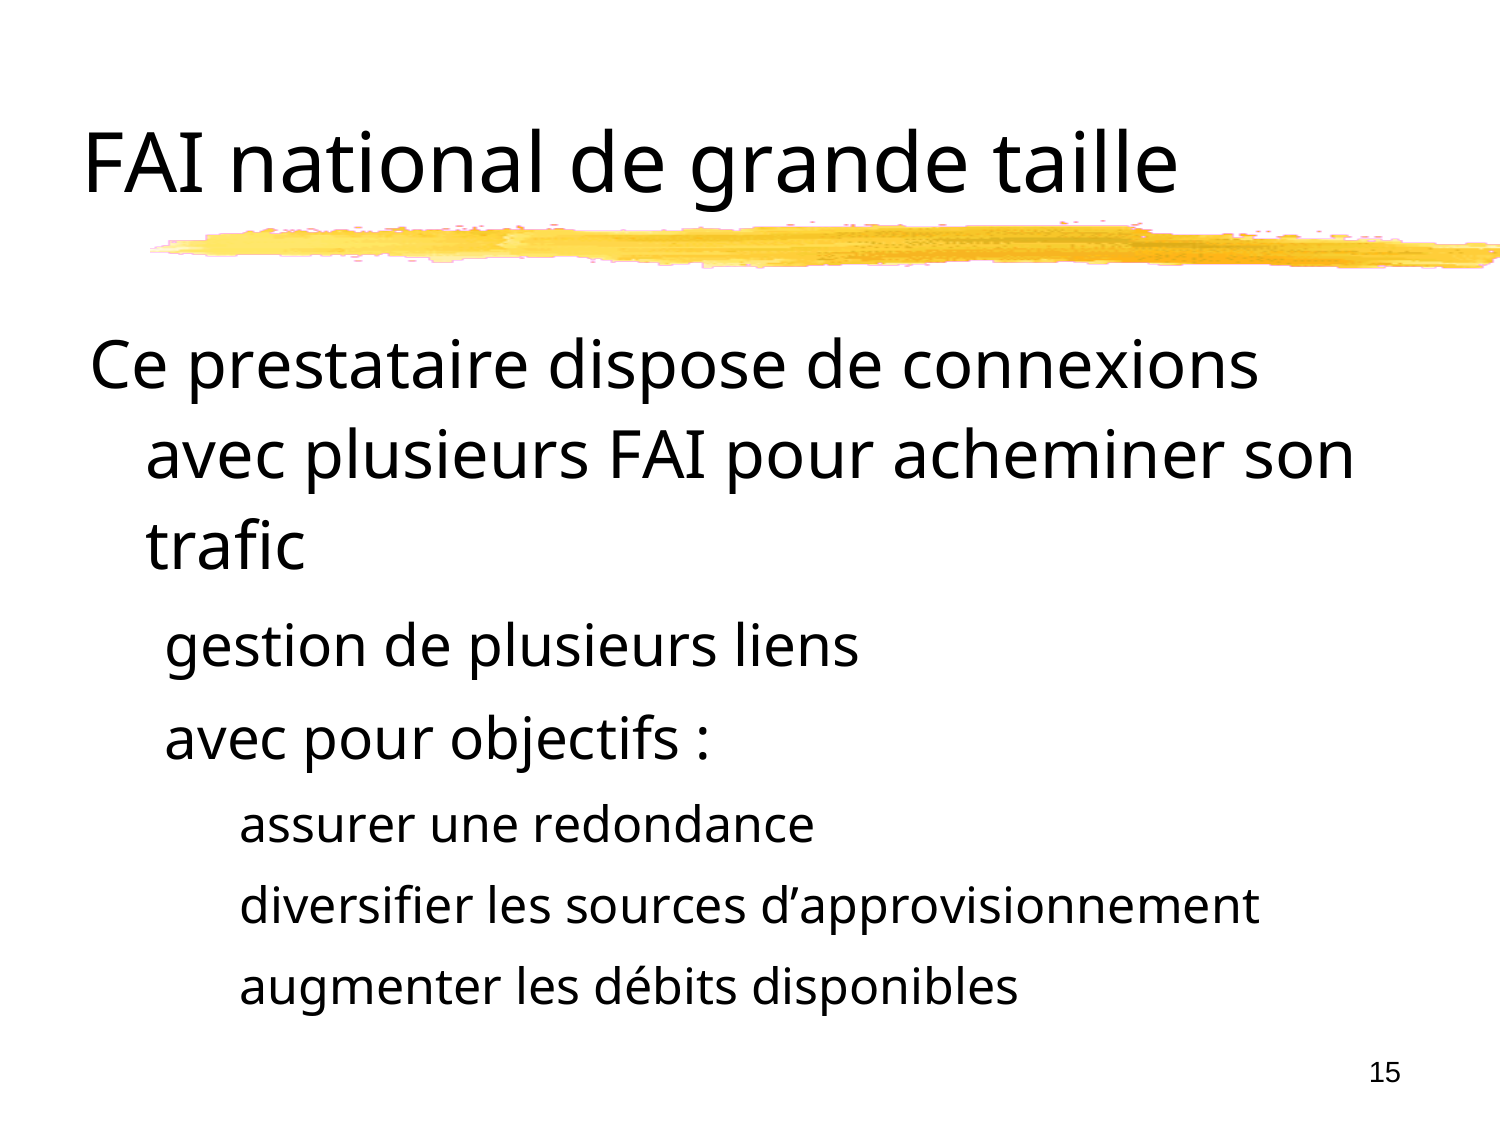

# FAI national de grande taille
Ce prestataire dispose de connexions avec plusieurs FAI pour acheminer son trafic
gestion de plusieurs liens
avec pour objectifs :
assurer une redondance
diversifier les sources d’approvisionnement
augmenter les débits disponibles